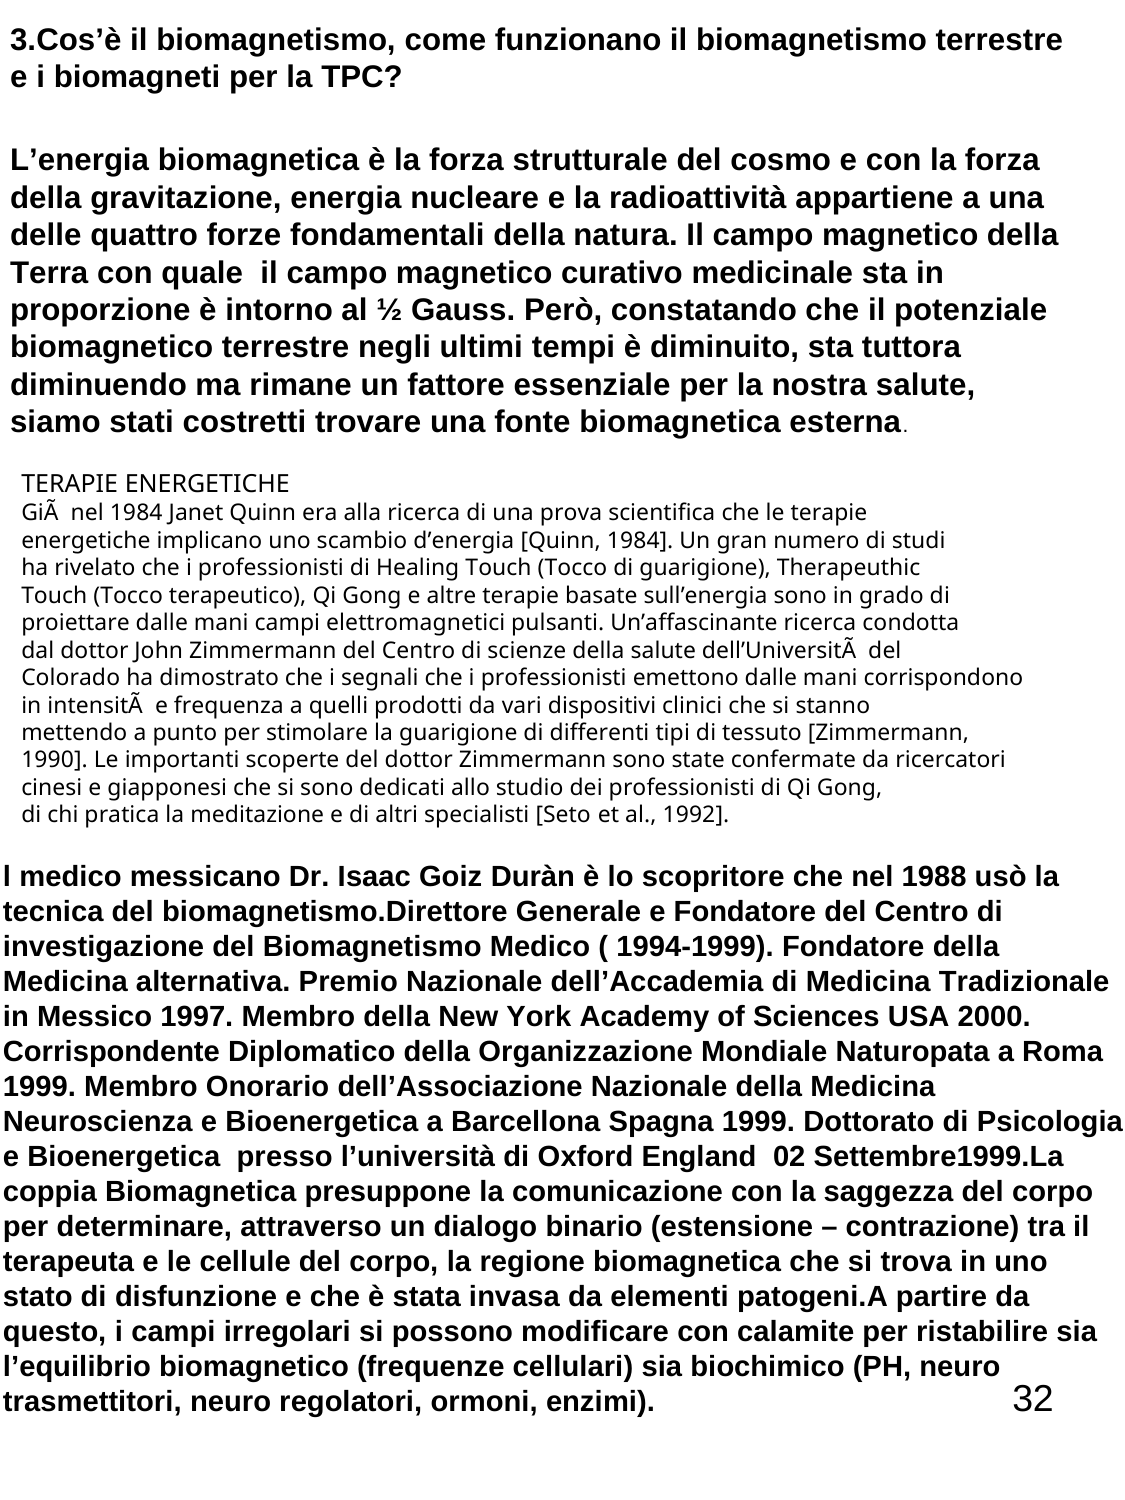

3.Cos’è il biomagnetismo, come funzionano il biomagnetismo terrestre e i biomagneti per la TPC?
L’energia biomagnetica è la forza strutturale del cosmo e con la forza  della gravitazione, energia nucleare e la radioattività appartiene a una delle quattro forze fondamentali della natura. Il campo magnetico della Terra con quale  il campo magnetico curativo medicinale sta in proporzione è intorno al ½ Gauss. Però, constatando che il potenziale biomagnetico terrestre negli ultimi tempi è diminuito, sta tuttora diminuendo ma rimane un fattore essenziale per la nostra salute, siamo stati costretti trovare una fonte biomagnetica esterna.
TERAPIE ENERGETICHE
GiÃ  nel 1984 Janet Quinn era alla ricerca di una prova scientifica che le terapie
energetiche implicano uno scambio d’energia [Quinn, 1984]. Un gran numero di studi
ha rivelato che i professionisti di Healing Touch (Tocco di guarigione), Therapeuthic
Touch (Tocco terapeutico), Qi Gong e altre terapie basate sull’energia sono in grado di
proiettare dalle mani campi elettromagnetici pulsanti. Un’affascinante ricerca condotta
dal dottor John Zimmermann del Centro di scienze della salute dell’UniversitÃ  del
Colorado ha dimostrato che i segnali che i professionisti emettono dalle mani corrispondono
in intensitÃ  e frequenza a quelli prodotti da vari dispositivi clinici che si stanno
mettendo a punto per stimolare la guarigione di differenti tipi di tessuto [Zimmermann,
1990]. Le importanti scoperte del dottor Zimmermann sono state confermate da ricercatori
cinesi e giapponesi che si sono dedicati allo studio dei professionisti di Qi Gong,
di chi pratica la meditazione e di altri specialisti [Seto et al., 1992].
l medico messicano Dr. Isaac Goiz Duràn è lo scopritore che nel 1988 usò la tecnica del biomagnetismo.Direttore Generale e Fondatore del Centro di investigazione del Biomagnetismo Medico ( 1994-1999). Fondatore della Medicina alternativa. Premio Nazionale dell’Accademia di Medicina Tradizionale in Messico 1997. Membro della New York Academy of Sciences USA 2000. Corrispondente Diplomatico della Organizzazione Mondiale Naturopata a Roma 1999. Membro Onorario dell’Associazione Nazionale della Medicina Neuroscienza e Bioenergetica a Barcellona Spagna 1999. Dottorato di Psicologia e Bioenergetica  presso l’università di Oxford England  02 Settembre1999.La coppia Biomagnetica presuppone la comunicazione con la saggezza del corpo per determinare, attraverso un dialogo binario (estensione – contrazione) tra il terapeuta e le cellule del corpo, la regione biomagnetica che si trova in uno stato di disfunzione e che è stata invasa da elementi patogeni.A partire da questo, i campi irregolari si possono modificare con calamite per ristabilire sia l’equilibrio biomagnetico (frequenze cellulari) sia biochimico (PH, neuro trasmettitori, neuro regolatori, ormoni, enzimi).
P15 Magnetismo
32